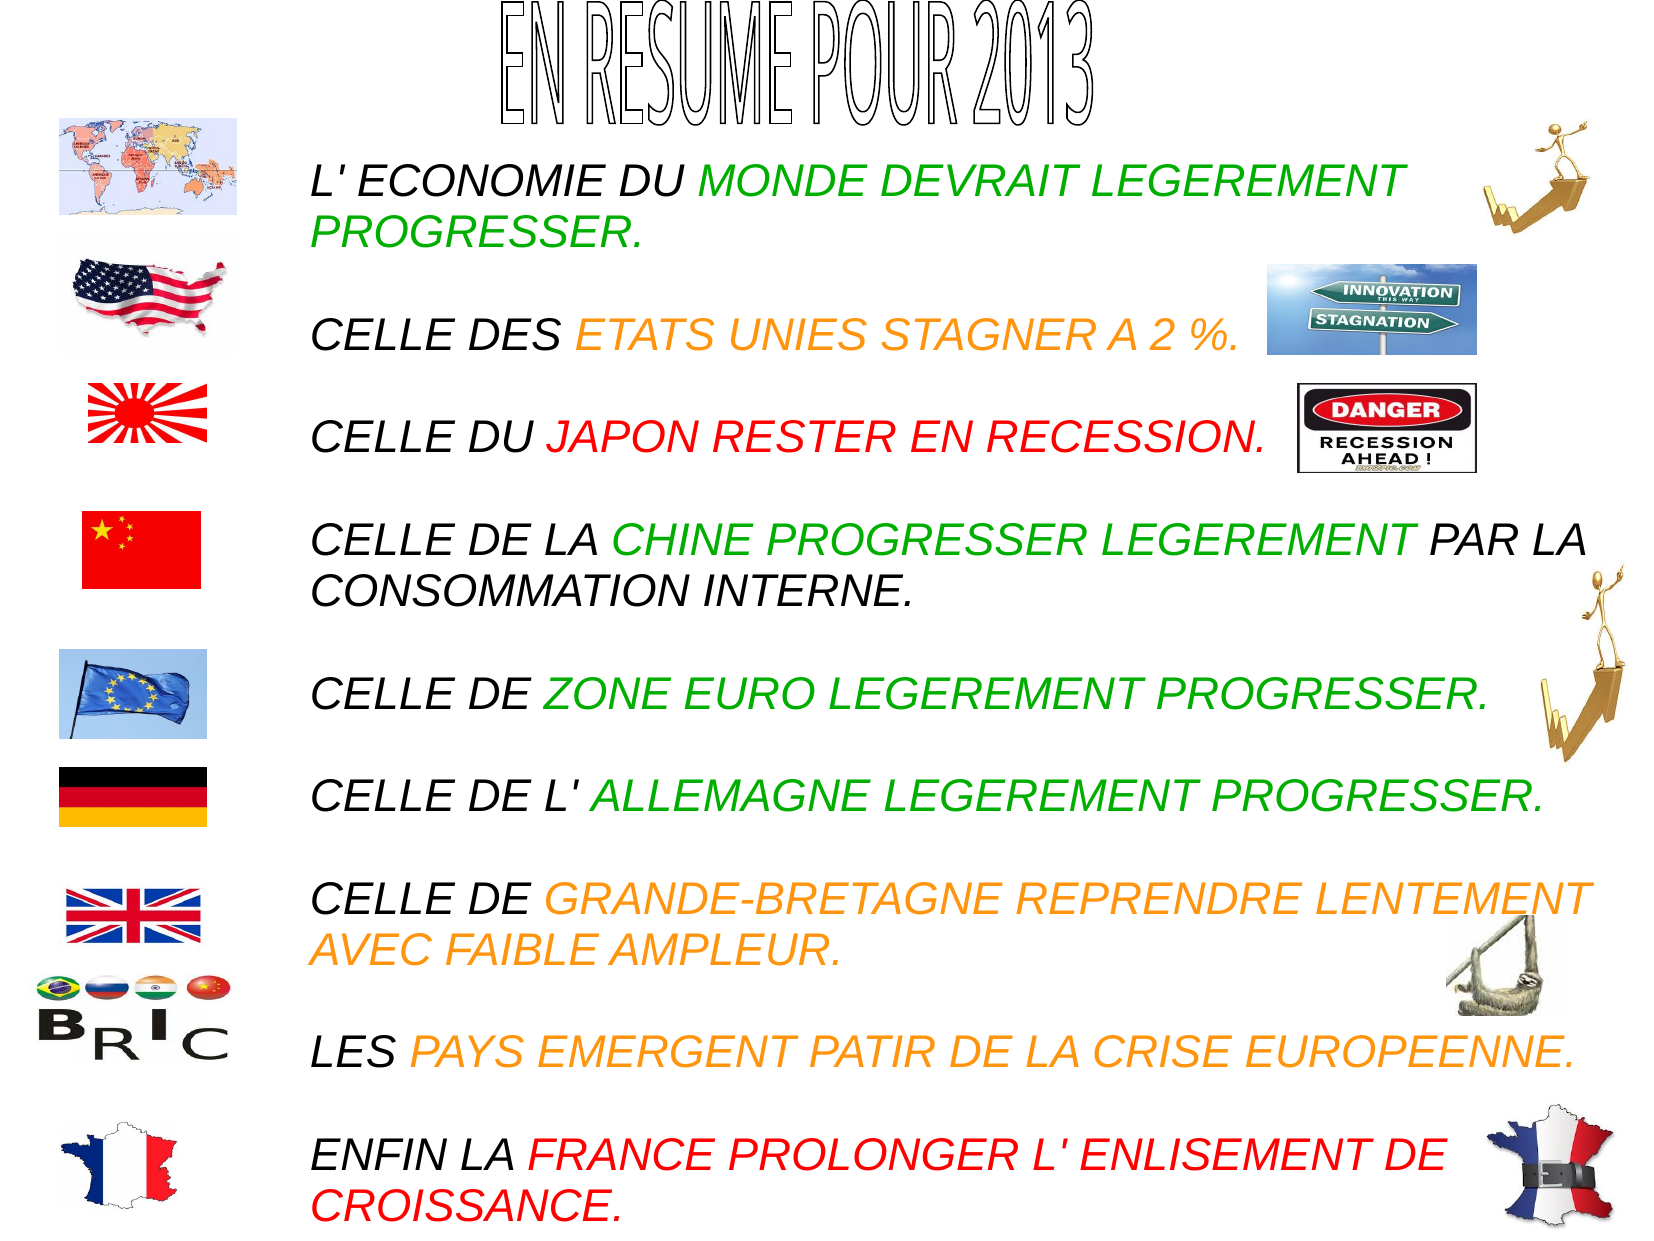

EN RESUME POUR 2013
L' ECONOMIE DU MONDE DEVRAIT LEGEREMENT PROGRESSER.
CELLE DES ETATS UNIES STAGNER A 2 %.
CELLE DU JAPON RESTER EN RECESSION.
CELLE DE LA CHINE PROGRESSER LEGEREMENT PAR LA
CONSOMMATION INTERNE.
CELLE DE ZONE EURO LEGEREMENT PROGRESSER.
CELLE DE L' ALLEMAGNE LEGEREMENT PROGRESSER.
CELLE DE GRANDE-BRETAGNE REPRENDRE LENTEMENT AVEC FAIBLE AMPLEUR.
LES PAYS EMERGENT PATIR DE LA CRISE EUROPEENNE.
ENFIN LA FRANCE PROLONGER L' ENLISEMENT DE CROISSANCE.